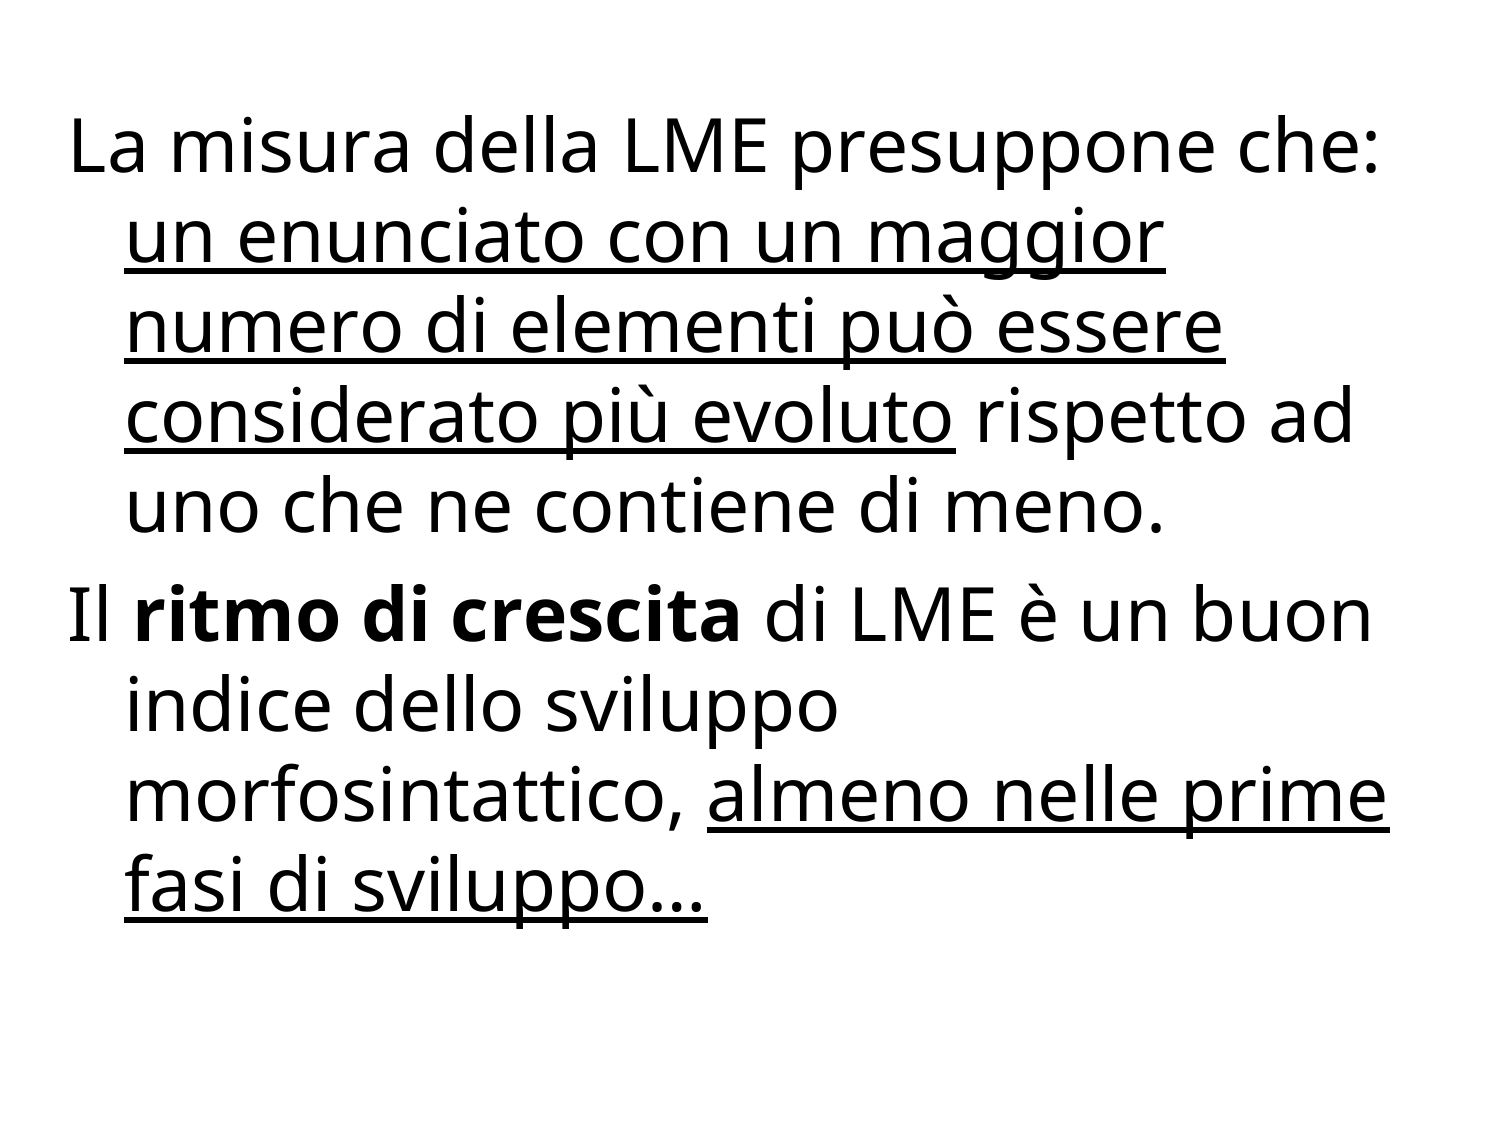

# La misura della LME presuppone che: un enunciato con un maggior numero di elementi può essere considerato più evoluto rispetto ad uno che ne contiene di meno.
Il ritmo di crescita di LME è un buon indice dello sviluppo morfosintattico, almeno nelle prime fasi di sviluppo…